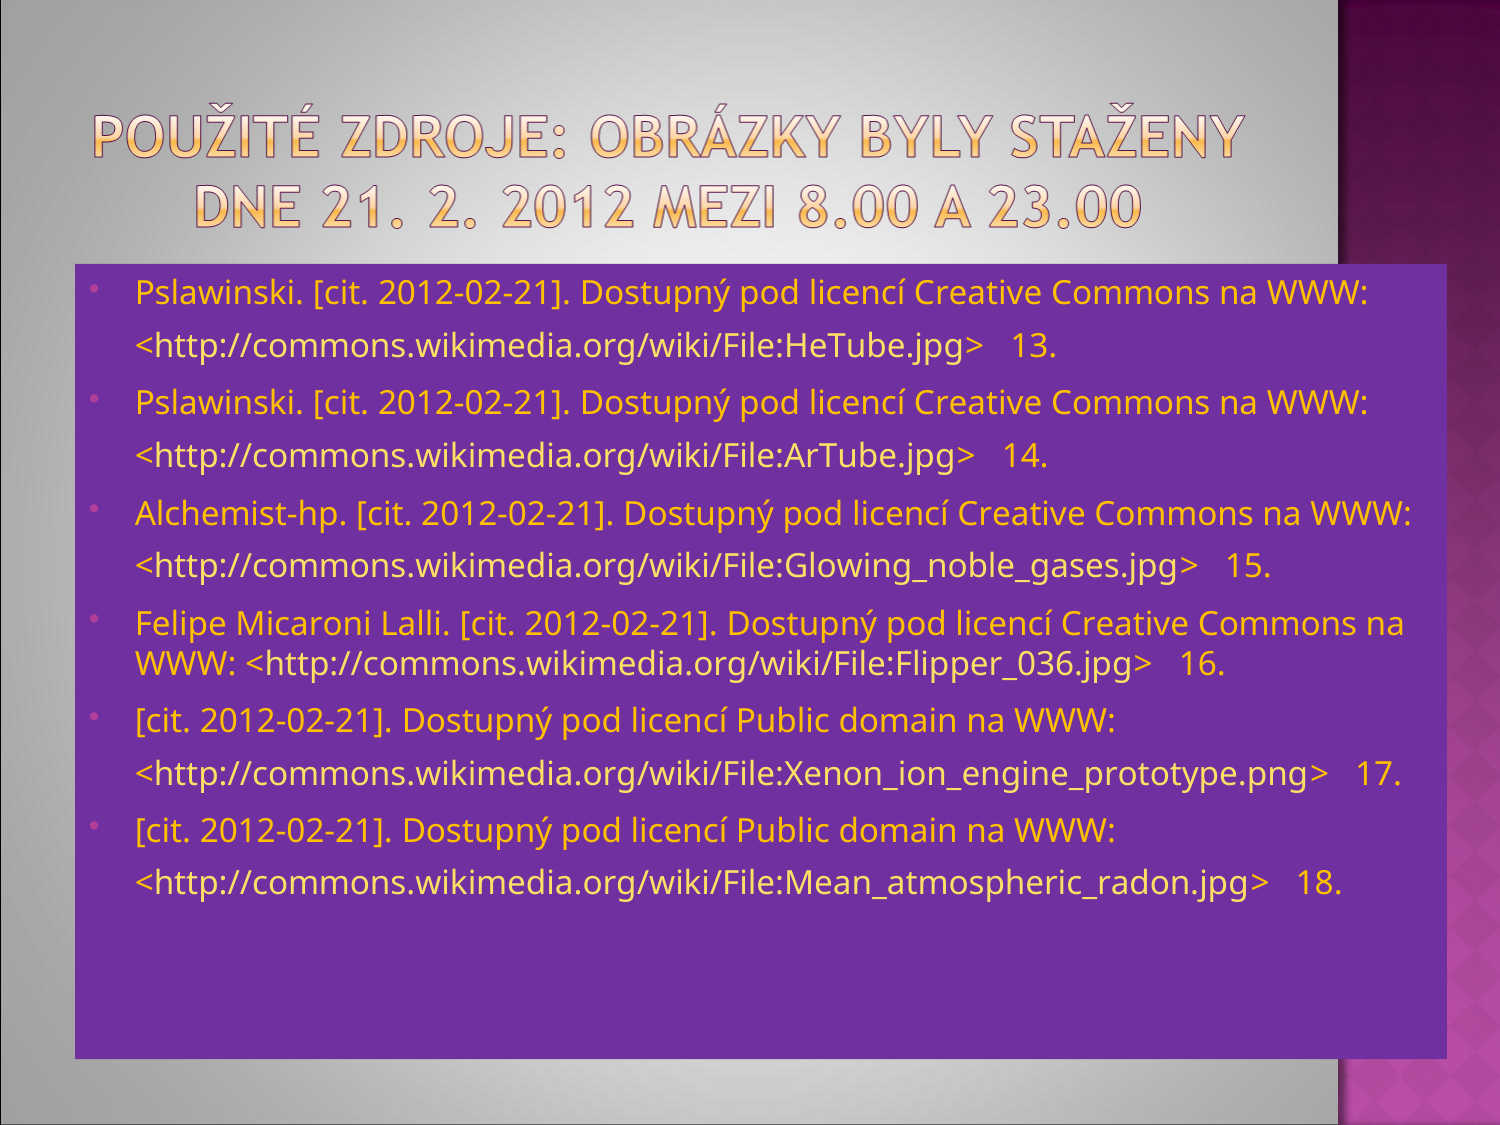

# Pslawinski. [cit. 2012-02-21]. Dostupný pod licencí Creative Commons na WWW:
<http://commons.wikimedia.org/wiki/File:HeTube.jpg> 13.
Pslawinski. [cit. 2012-02-21]. Dostupný pod licencí Creative Commons na WWW:
<http://commons.wikimedia.org/wiki/File:ArTube.jpg> 14.
Alchemist-hp. [cit. 2012-02-21]. Dostupný pod licencí Creative Commons na WWW:
<http://commons.wikimedia.org/wiki/File:Glowing_noble_gases.jpg> 15.
Felipe Micaroni Lalli. [cit. 2012-02-21]. Dostupný pod licencí Creative Commons na WWW: <http://commons.wikimedia.org/wiki/File:Flipper_036.jpg> 16.
[cit. 2012-02-21]. Dostupný pod licencí Public domain na WWW:
<http://commons.wikimedia.org/wiki/File:Xenon_ion_engine_prototype.png> 17.
[cit. 2012-02-21]. Dostupný pod licencí Public domain na WWW:
<http://commons.wikimedia.org/wiki/File:Mean_atmospheric_radon.jpg> 18.